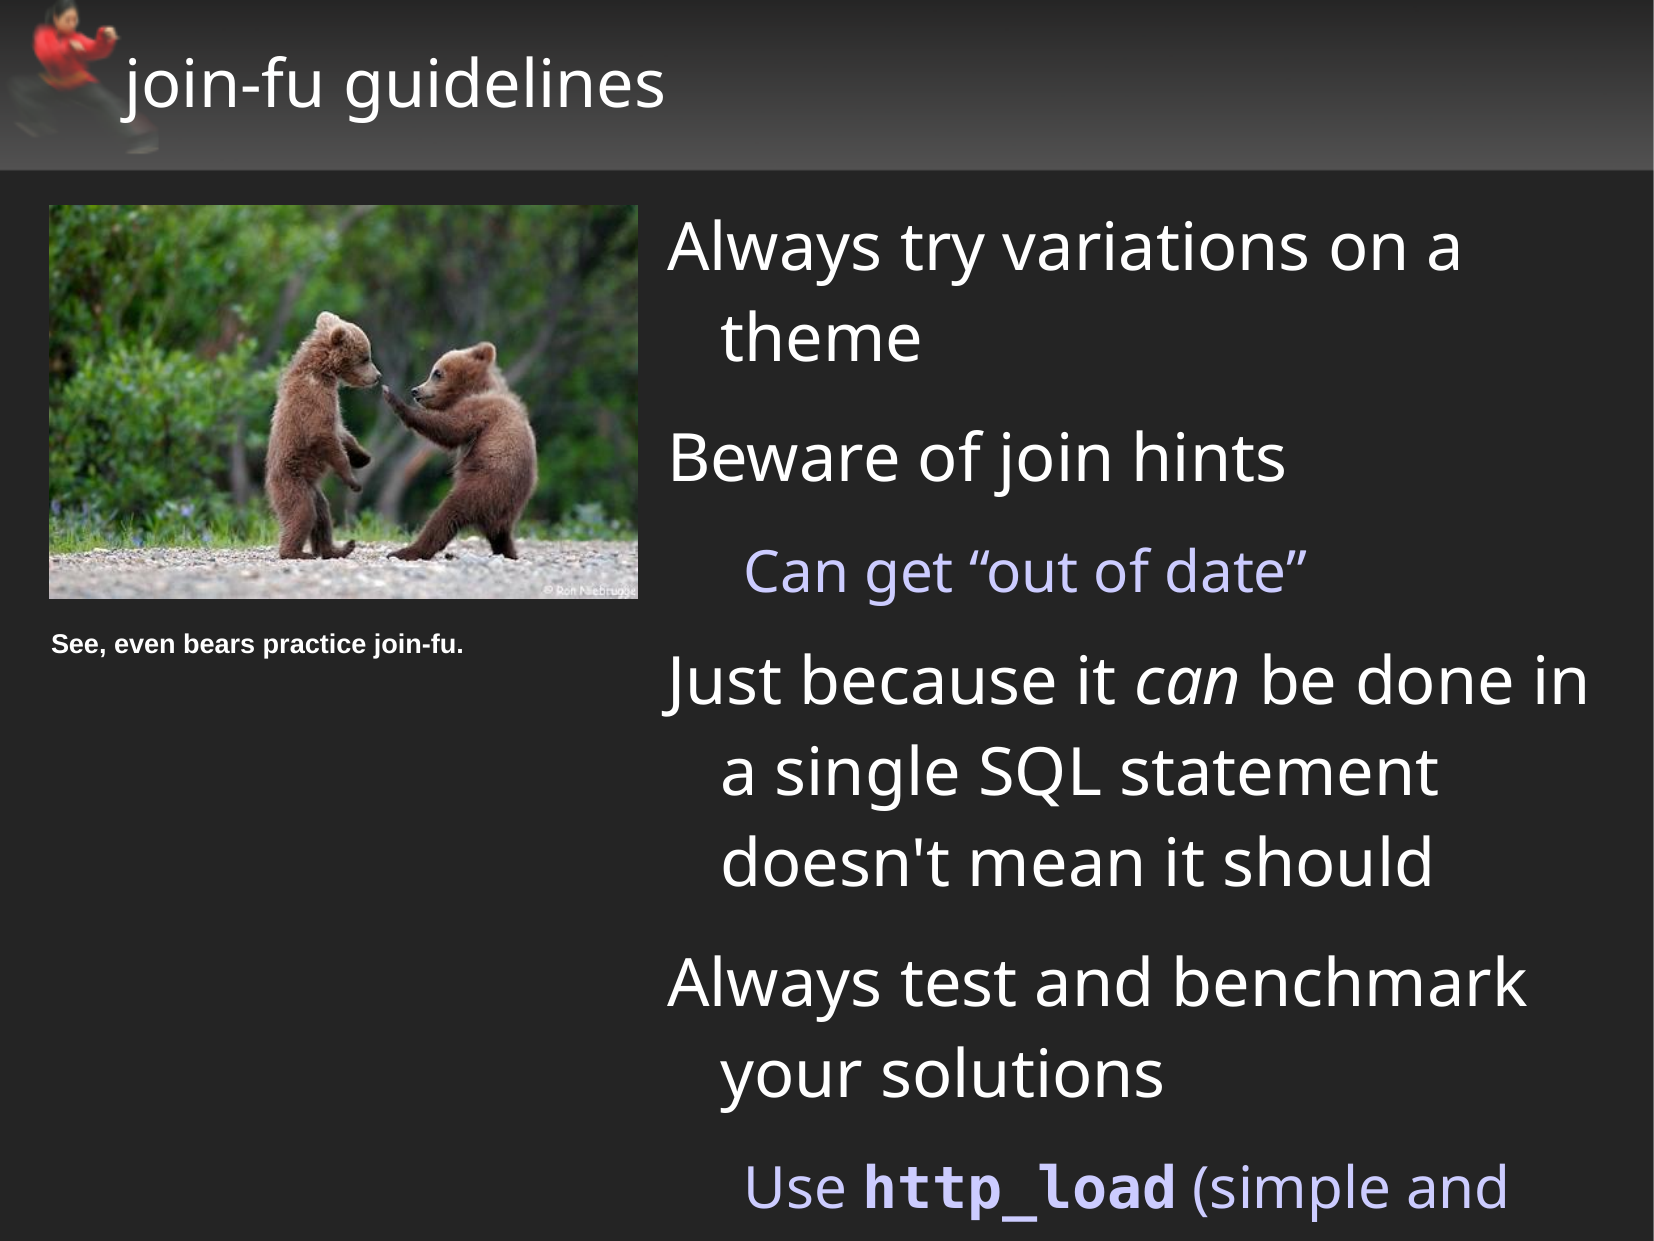

# join-fu guidelines
Always try variations on a theme
Beware of join hints
Can get “out of date”
Just because it can be done in a single SQL statement doesn't mean it should
Always test and benchmark your solutions
Use http_load (simple and effective for web stuff)
See, even bears practice join-fu.